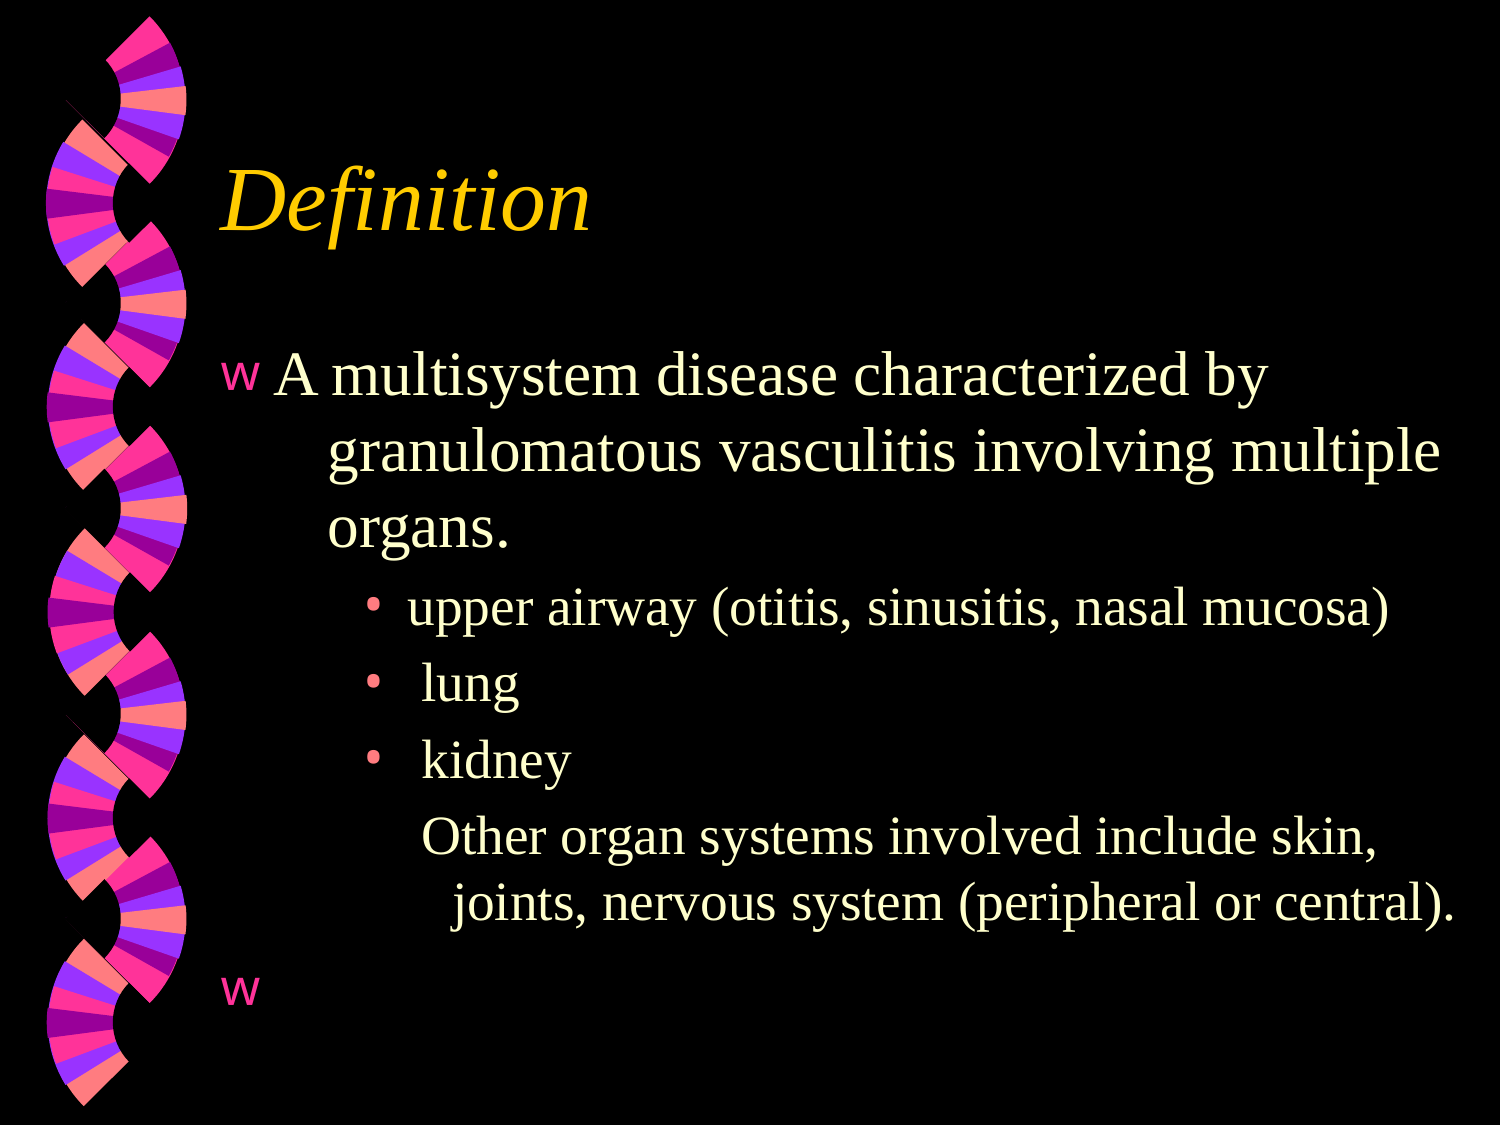

# Definition
A multisystem disease characterized by granulomatous vasculitis involving multiple organs.
upper airway (otitis, sinusitis, nasal mucosa)
 lung
 kidney
 Other organ systems involved include skin, joints, nervous system (peripheral or central).